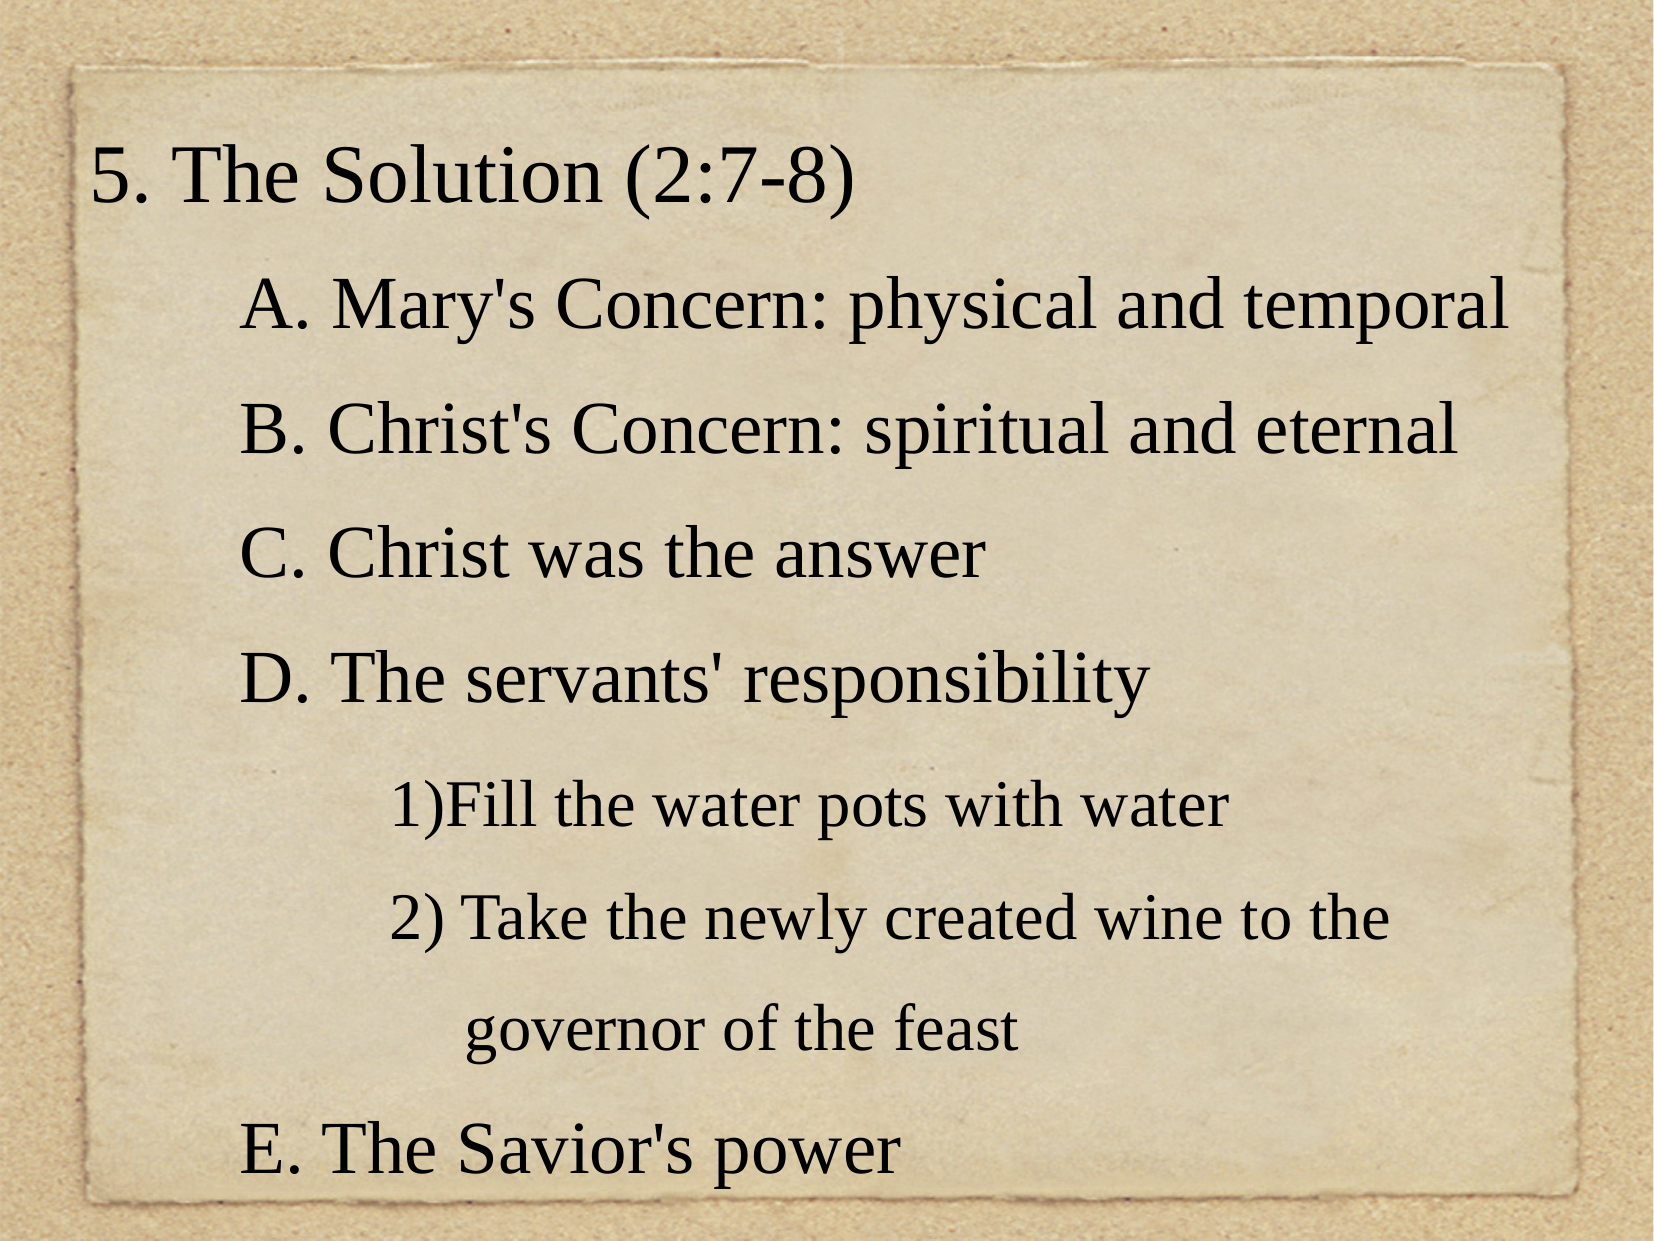

5. The Solution (2:7-8)
		A. Mary's Concern: physical and temporal
		B. Christ's Concern: spiritual and eternal
		C. Christ was the answer
		D. The servants' responsibility
				1)Fill the water pots with water
				2) Take the newly created wine to the 							governor of the feast
		E. The Savior's power